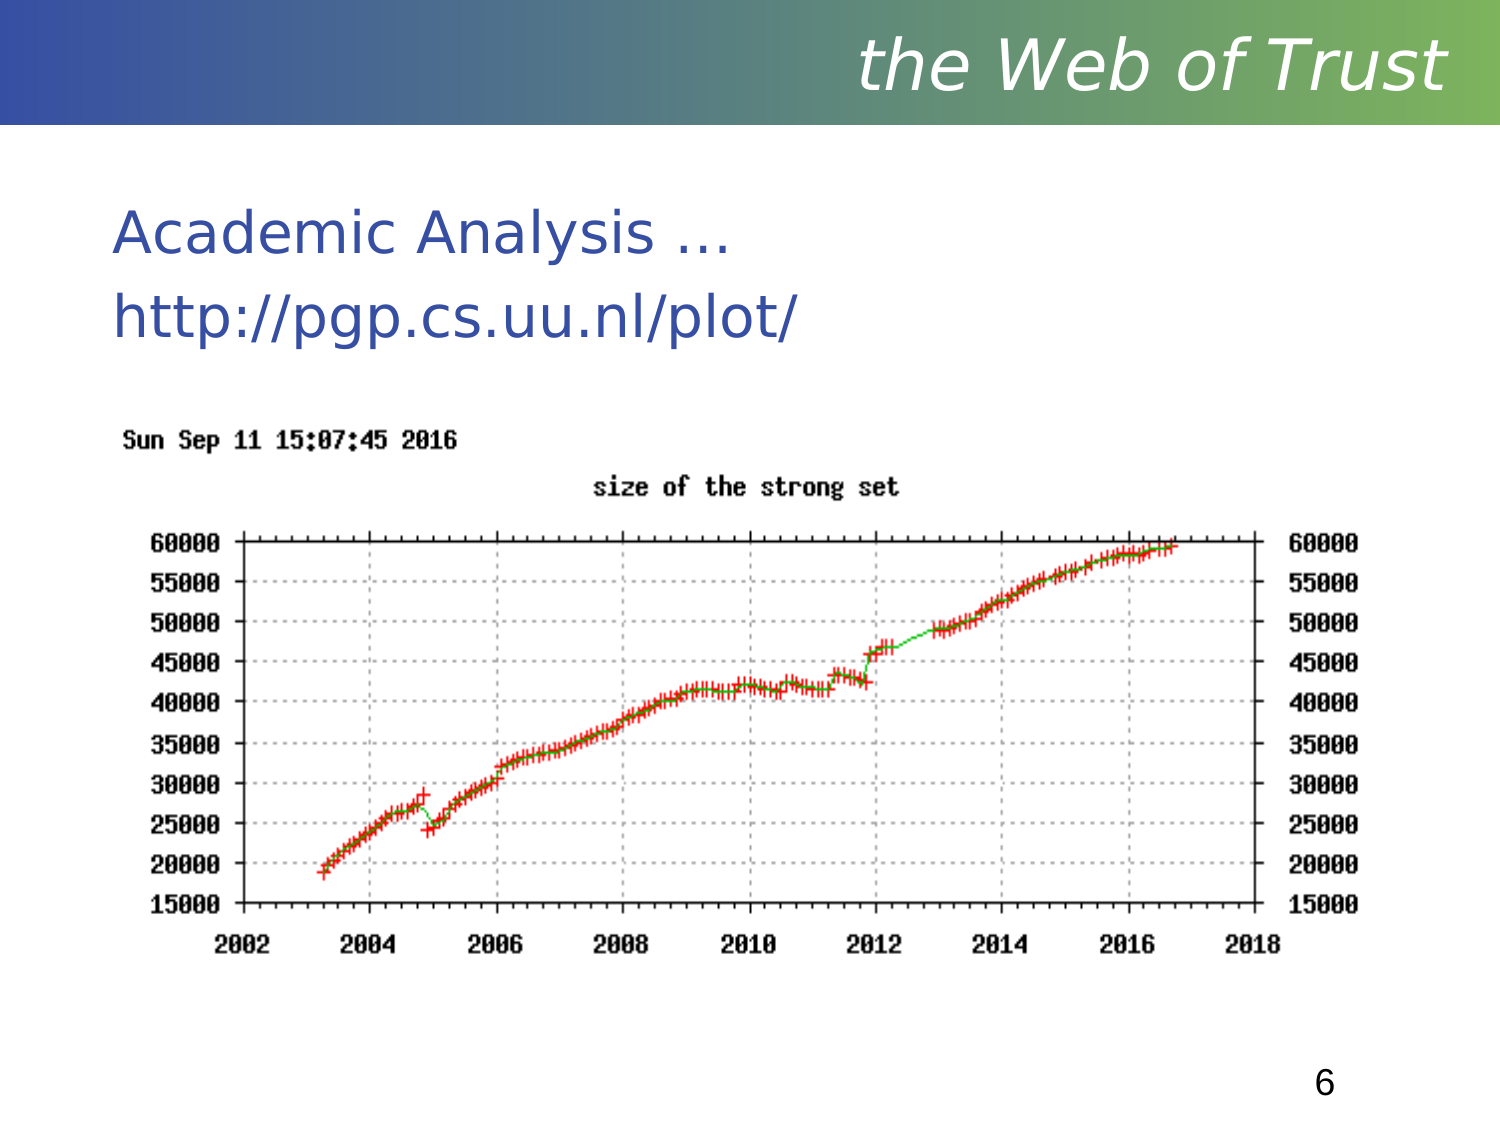

# the Web of Trust
Academic Analysis …
http://pgp.cs.uu.nl/plot/
6